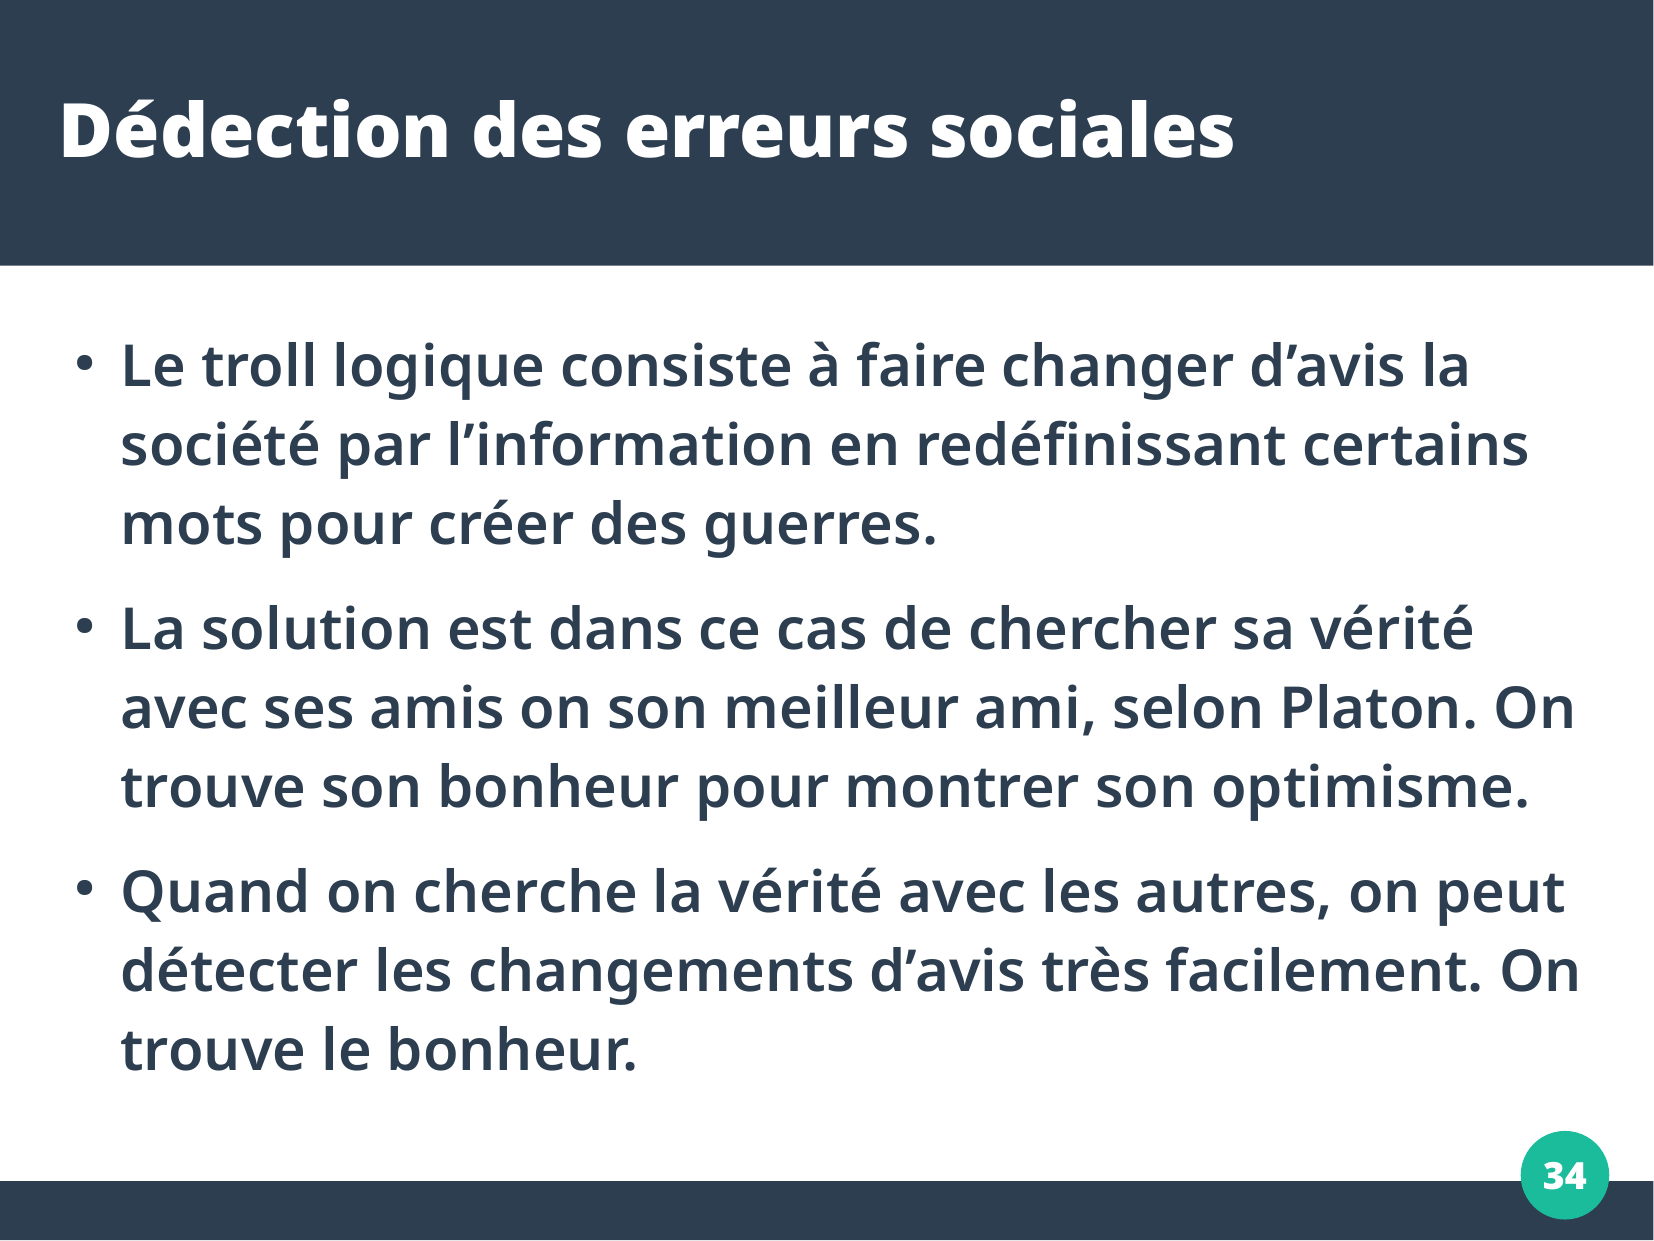

# Dédection des erreurs sociales
Le troll logique consiste à faire changer d’avis la société par l’information en redéfinissant certains mots pour créer des guerres.
La solution est dans ce cas de chercher sa vérité avec ses amis on son meilleur ami, selon Platon. On trouve son bonheur pour montrer son optimisme.
Quand on cherche la vérité avec les autres, on peut détecter les changements d’avis très facilement. On trouve le bonheur.
34